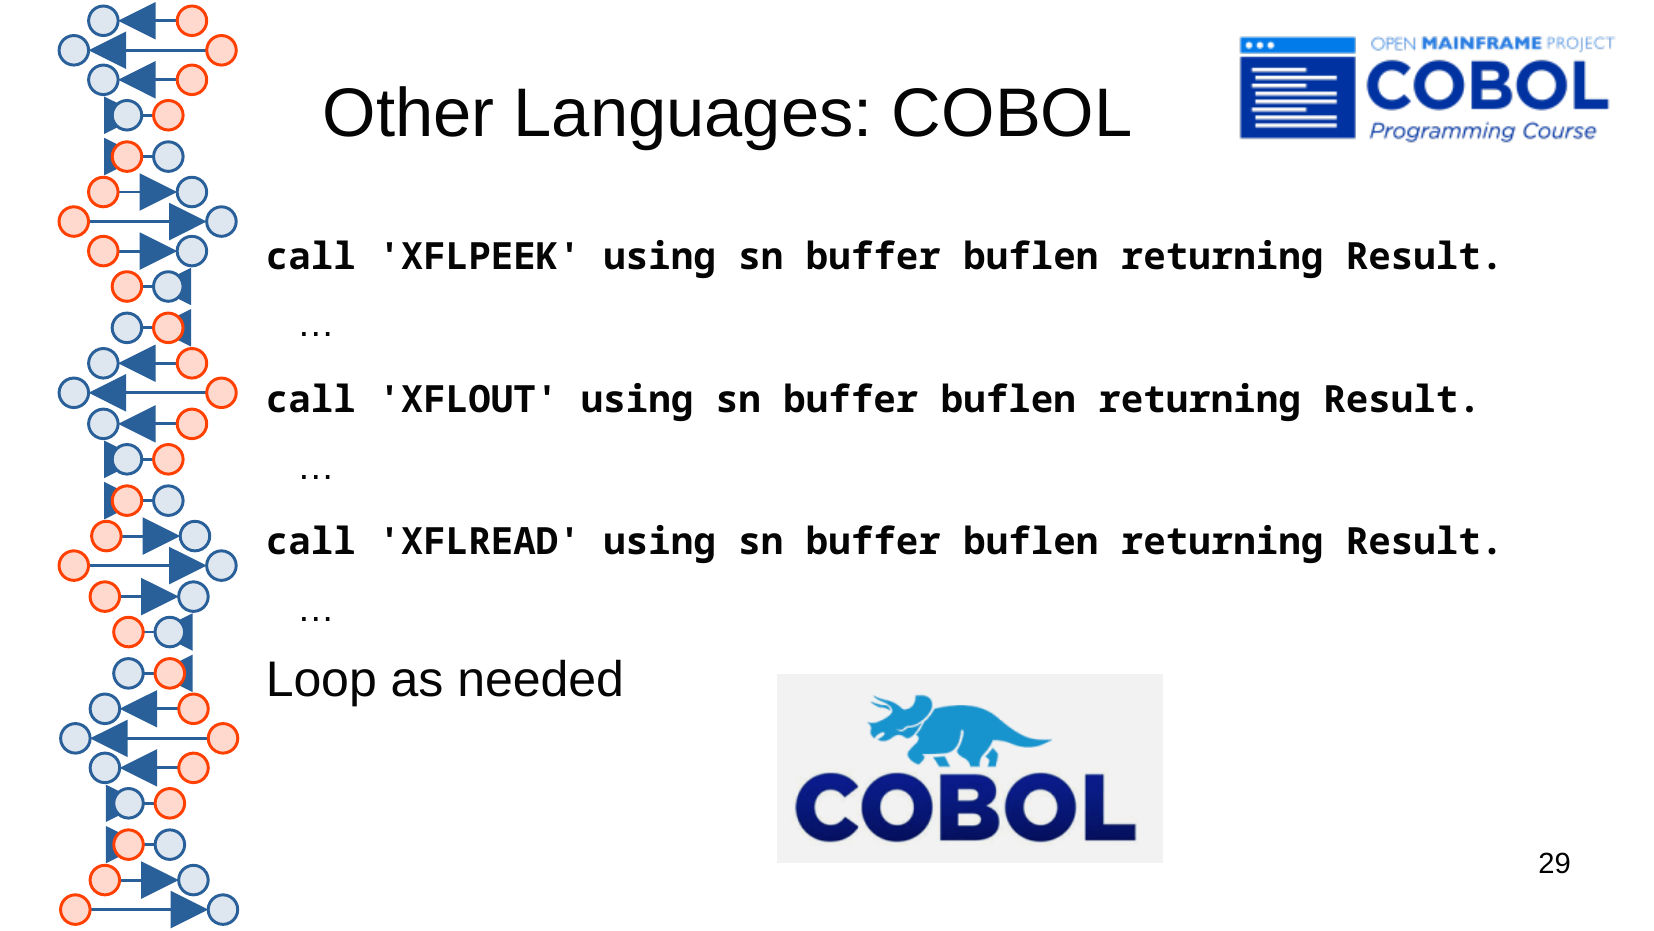

Other Languages: COBOL
# call 'XFLPEEK' using sn buffer buflen returning Result.
 …
call 'XFLOUT' using sn buffer buflen returning Result.
 …
call 'XFLREAD' using sn buffer buflen returning Result.
 …
Loop as needed
29